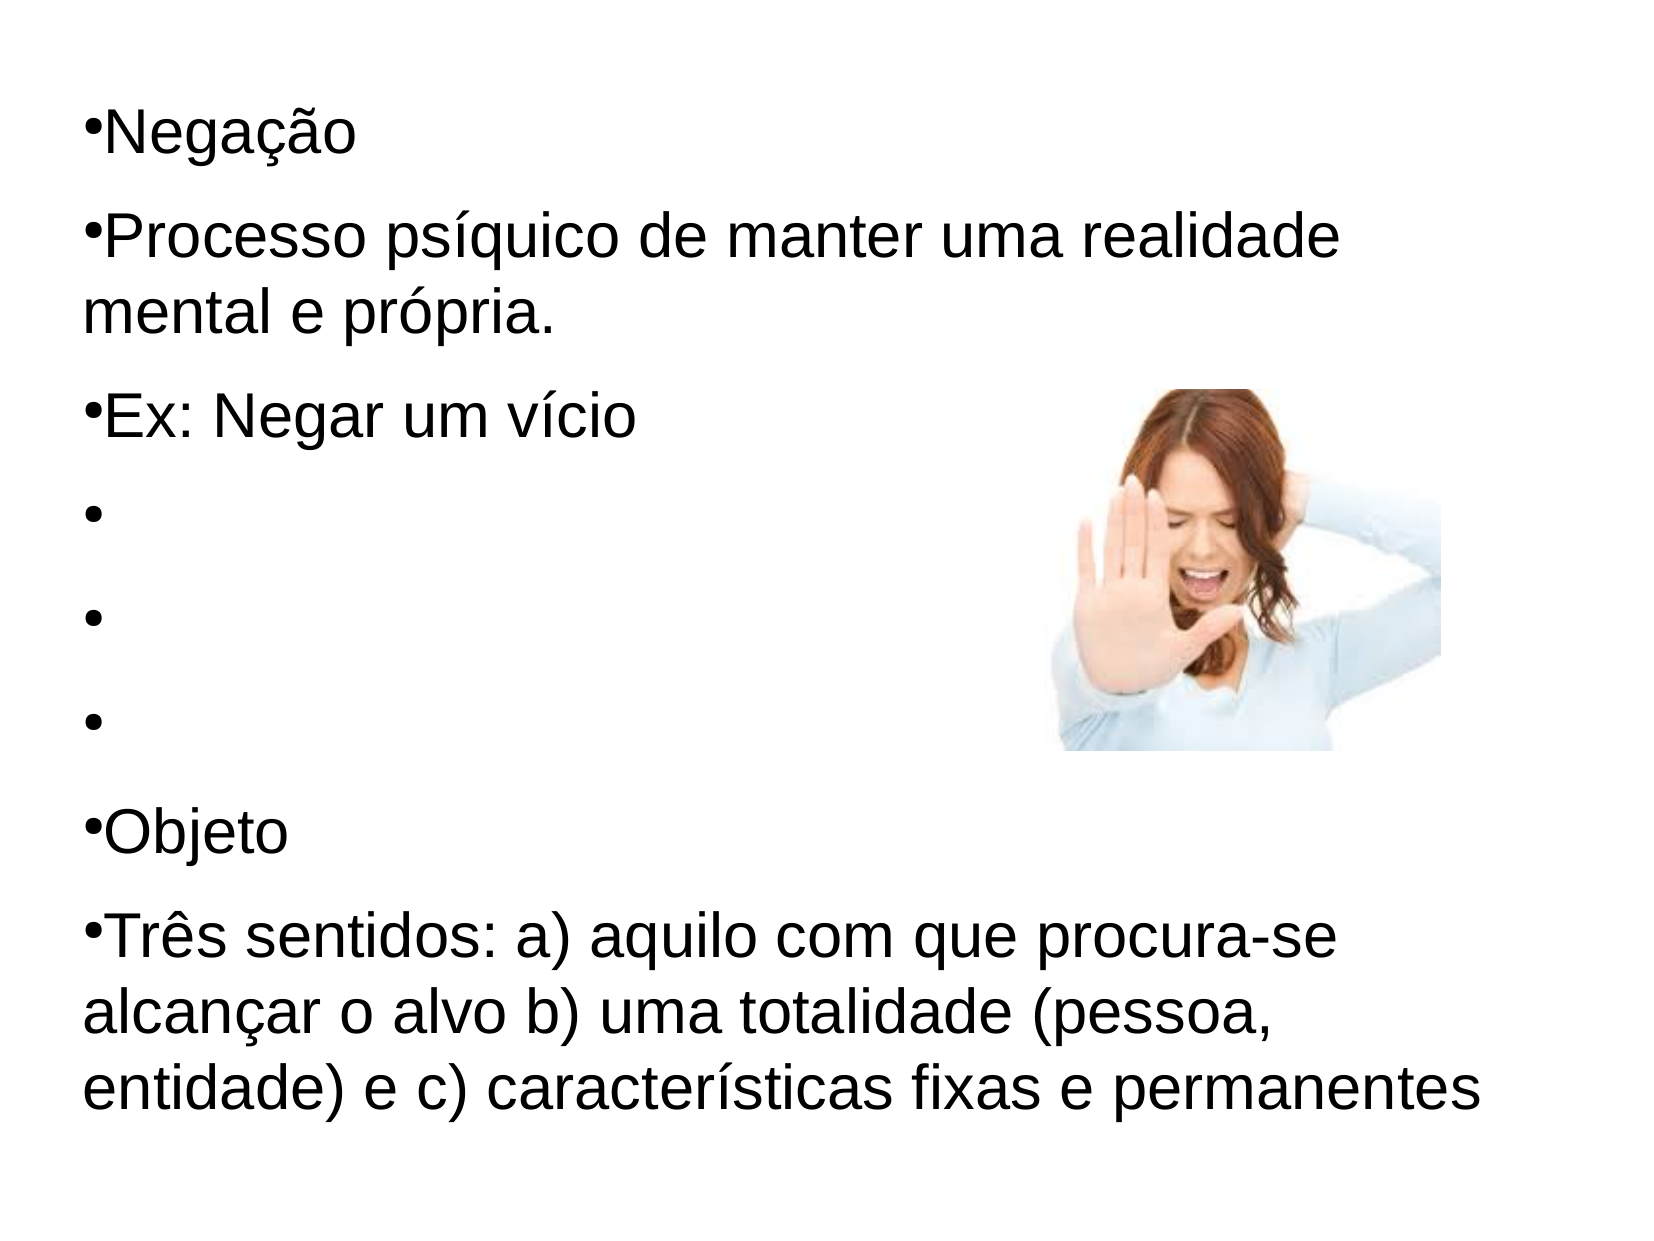

# Negação
Processo psíquico de manter uma realidade mental e própria.
Ex: Negar um vício
Objeto
Três sentidos: a) aquilo com que procura-se alcançar o alvo b) uma totalidade (pessoa, entidade) e c) características fixas e permanentes